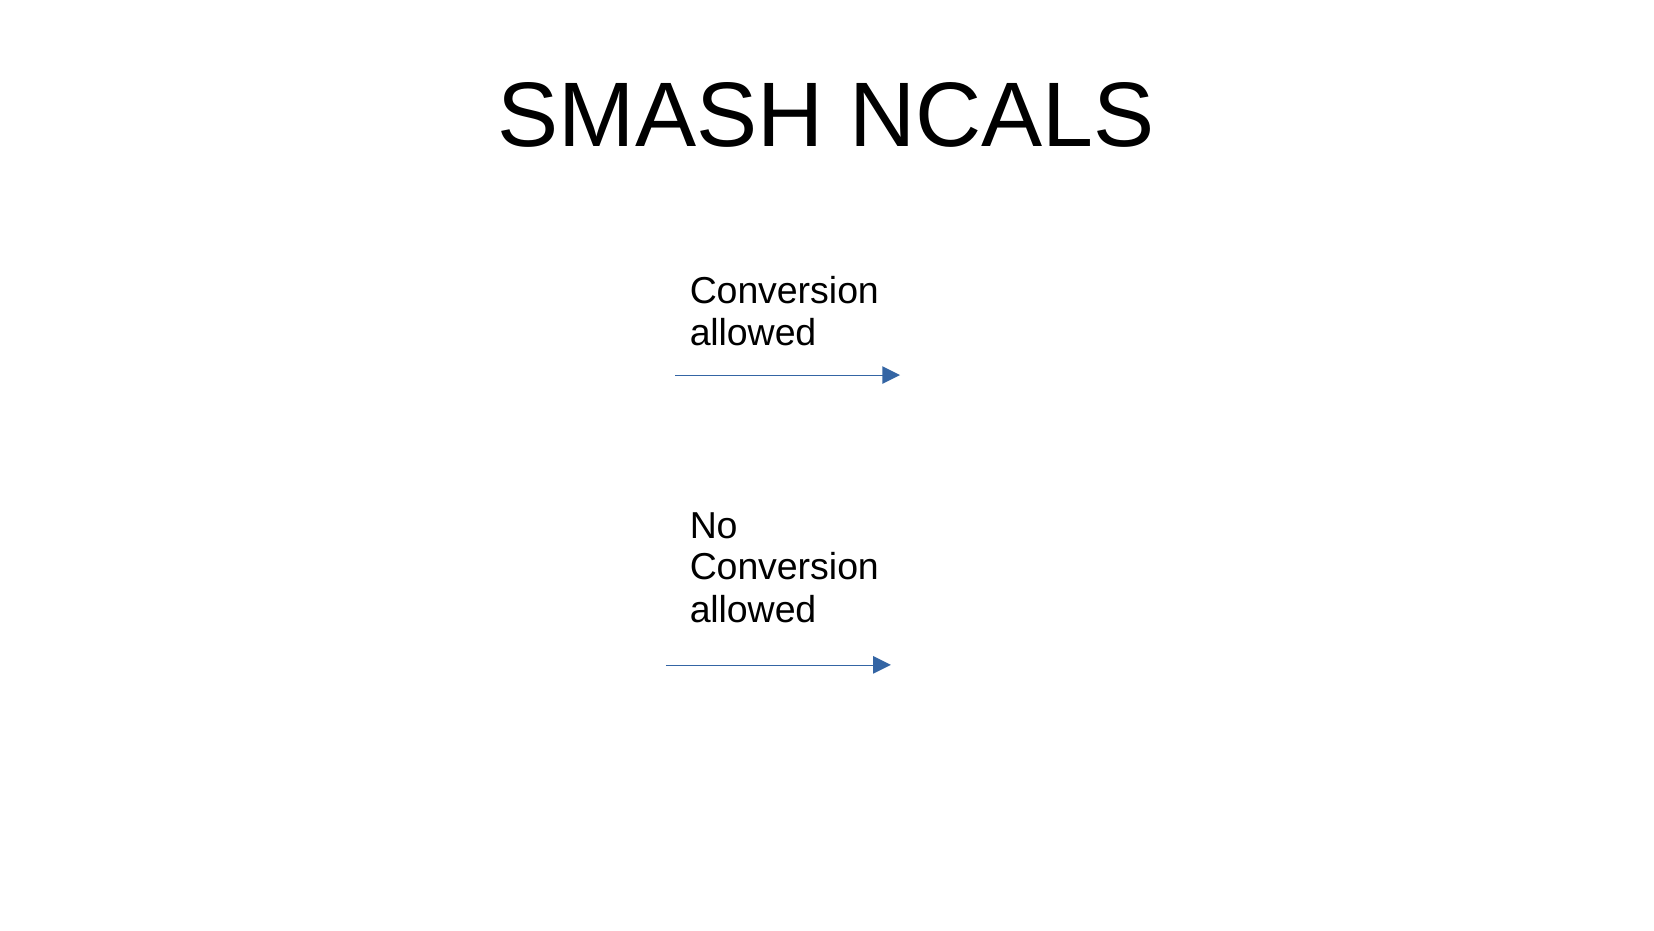

# SMASH NCALS
Conversion allowed
No Conversion allowed